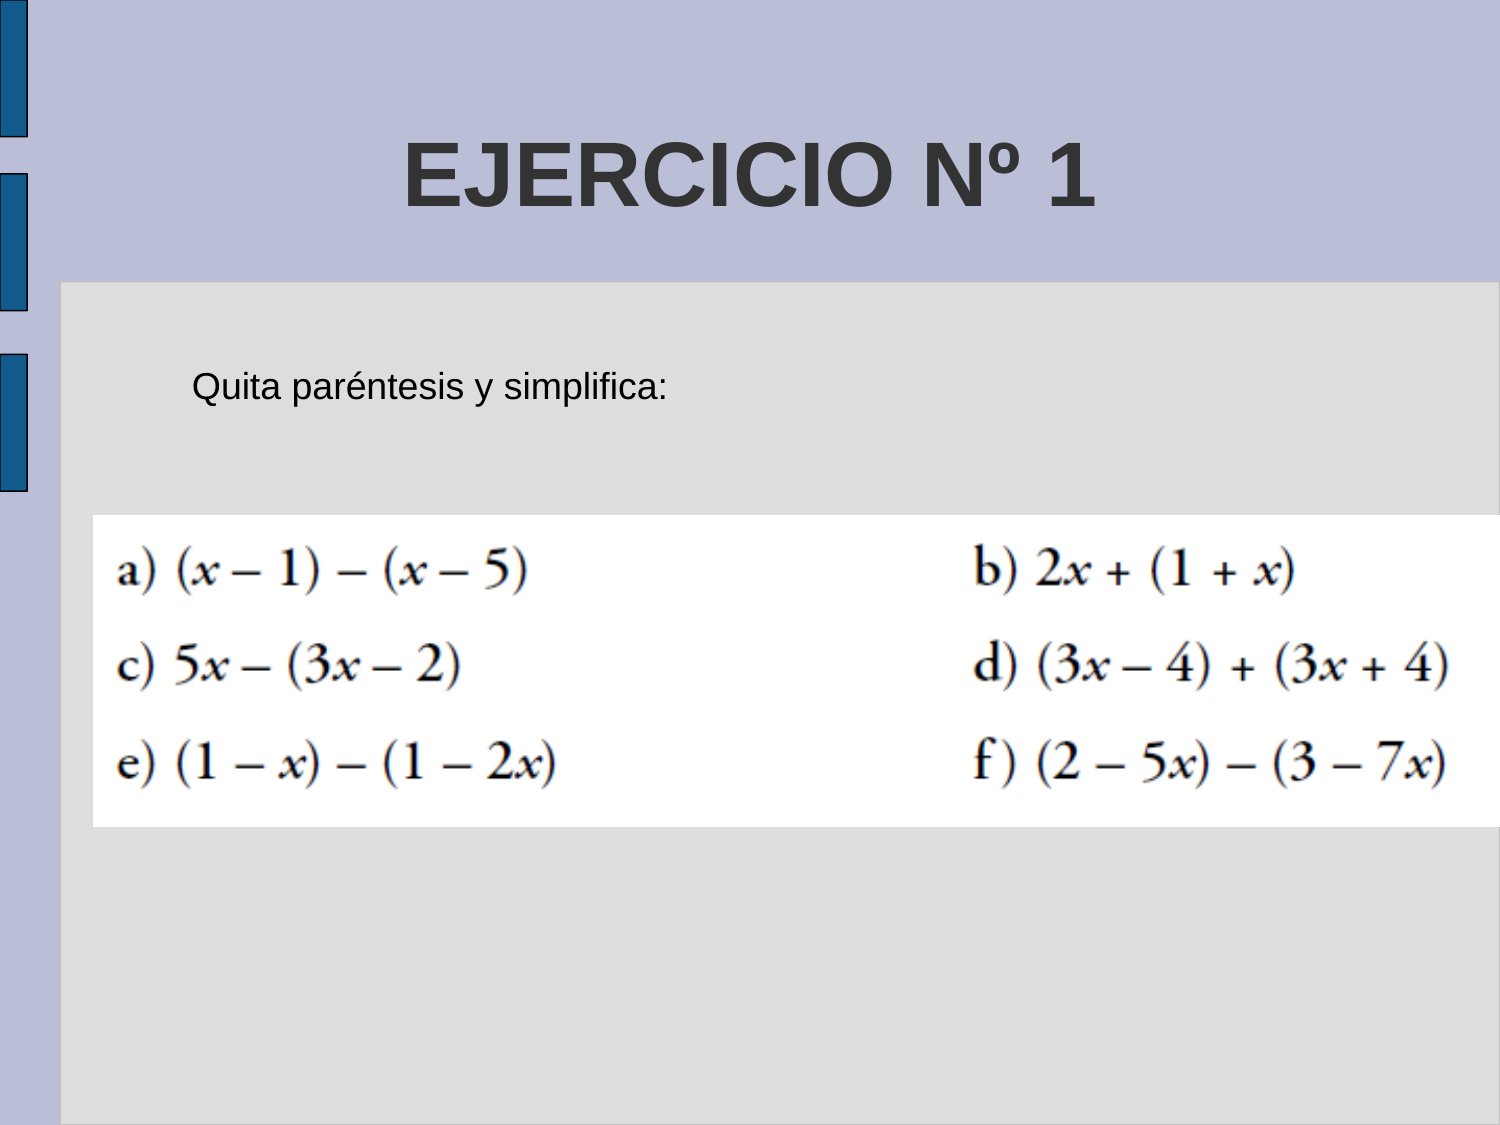

# EJERCICIO Nº 1
Quita paréntesis y simplifica: